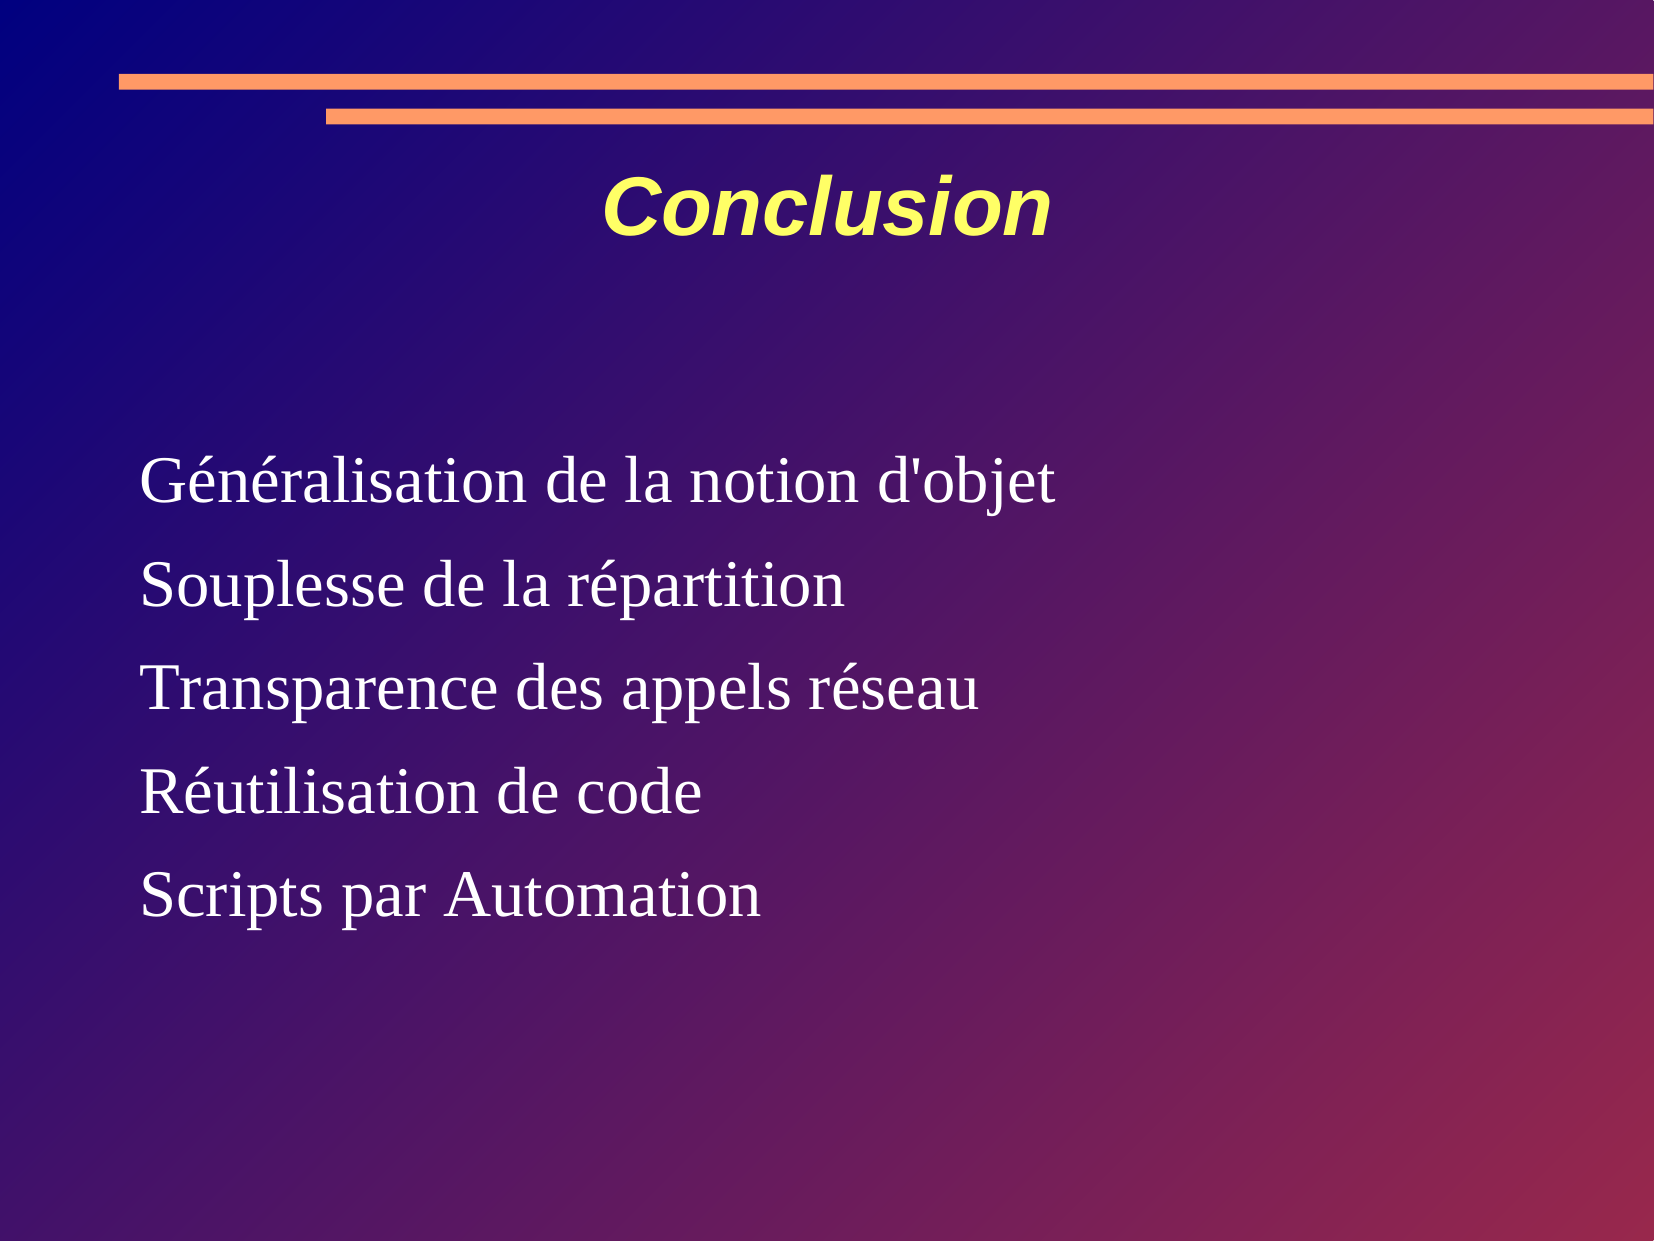

# Conclusion
Généralisation de la notion d'objet
Souplesse de la répartition
Transparence des appels réseau
Réutilisation de code
Scripts par Automation